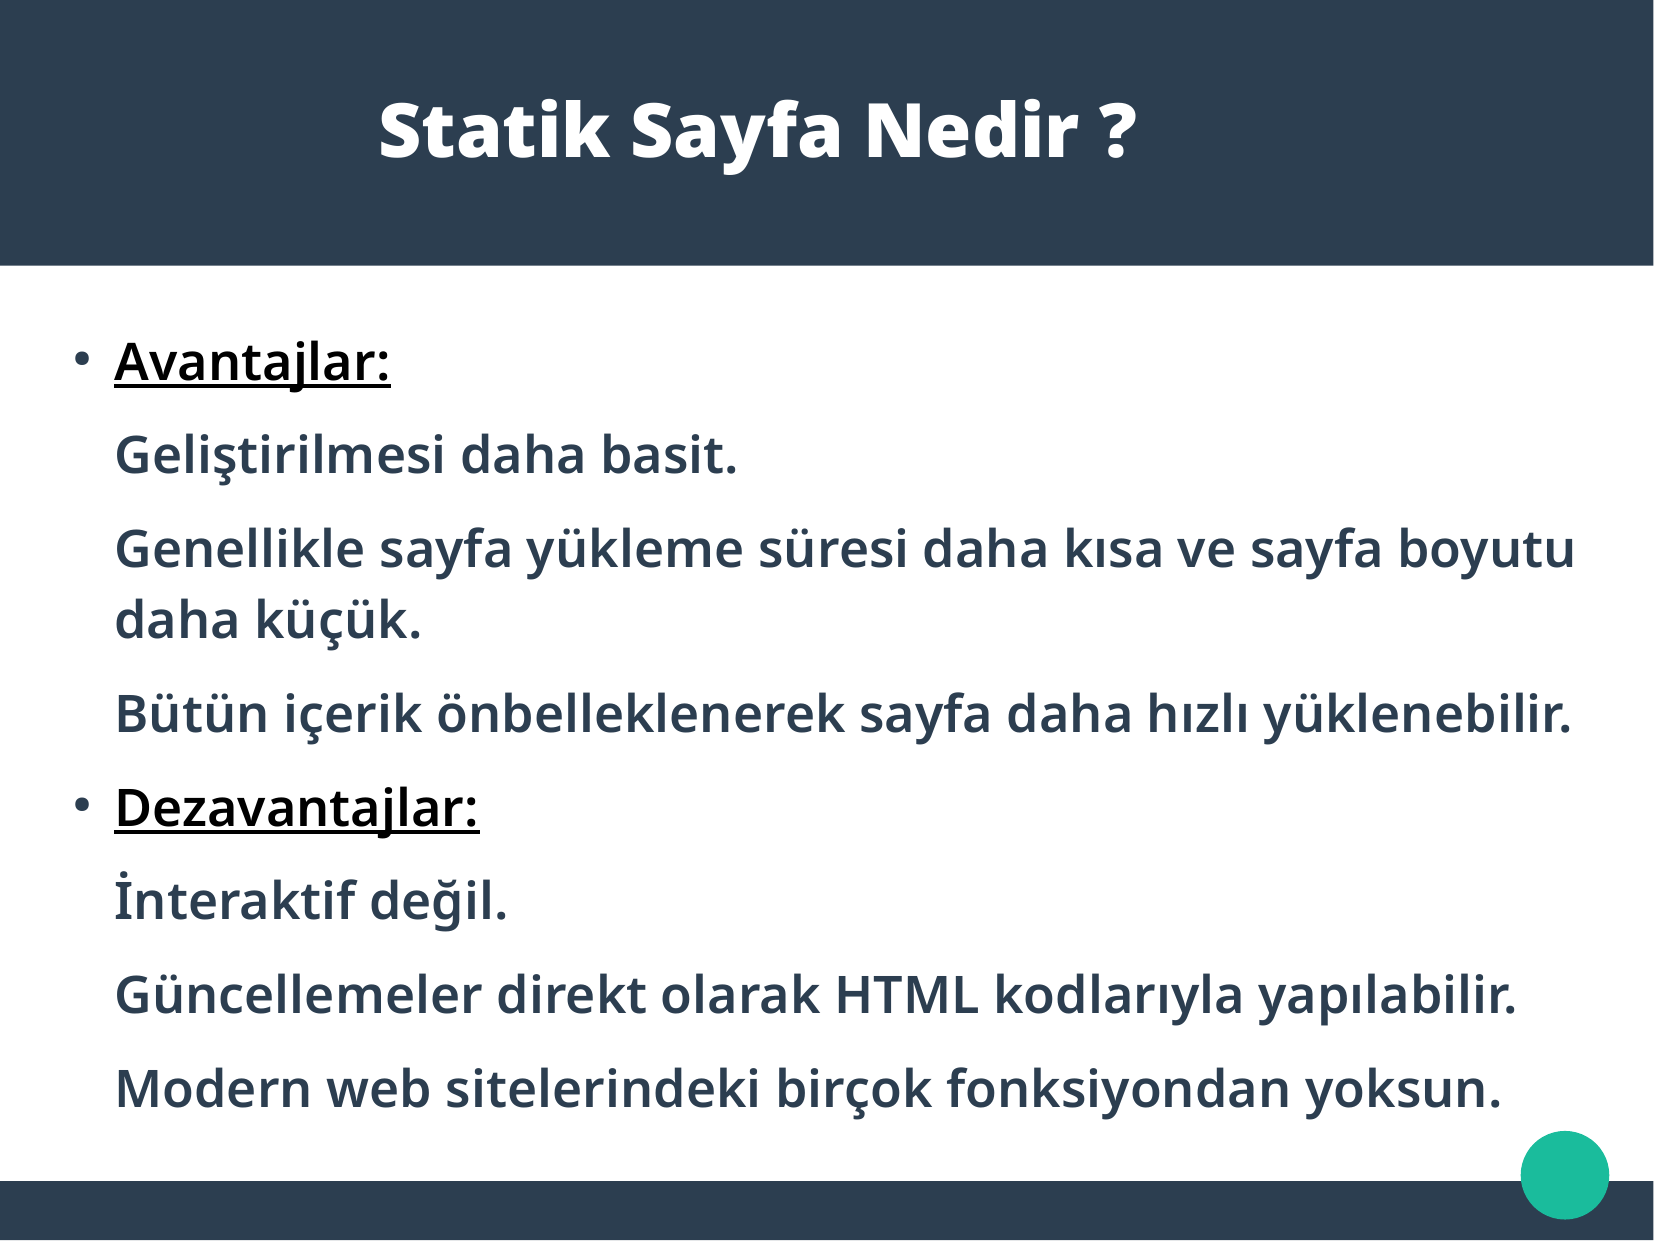

# Statik Sayfa Nedir ?
Avantajlar:
Geliştirilmesi daha basit.
Genellikle sayfa yükleme süresi daha kısa ve sayfa boyutu daha küçük.
Bütün içerik önbelleklenerek sayfa daha hızlı yüklenebilir.
Dezavantajlar:
İnteraktif değil.
Güncellemeler direkt olarak HTML kodlarıyla yapılabilir.
Modern web sitelerindeki birçok fonksiyondan yoksun.